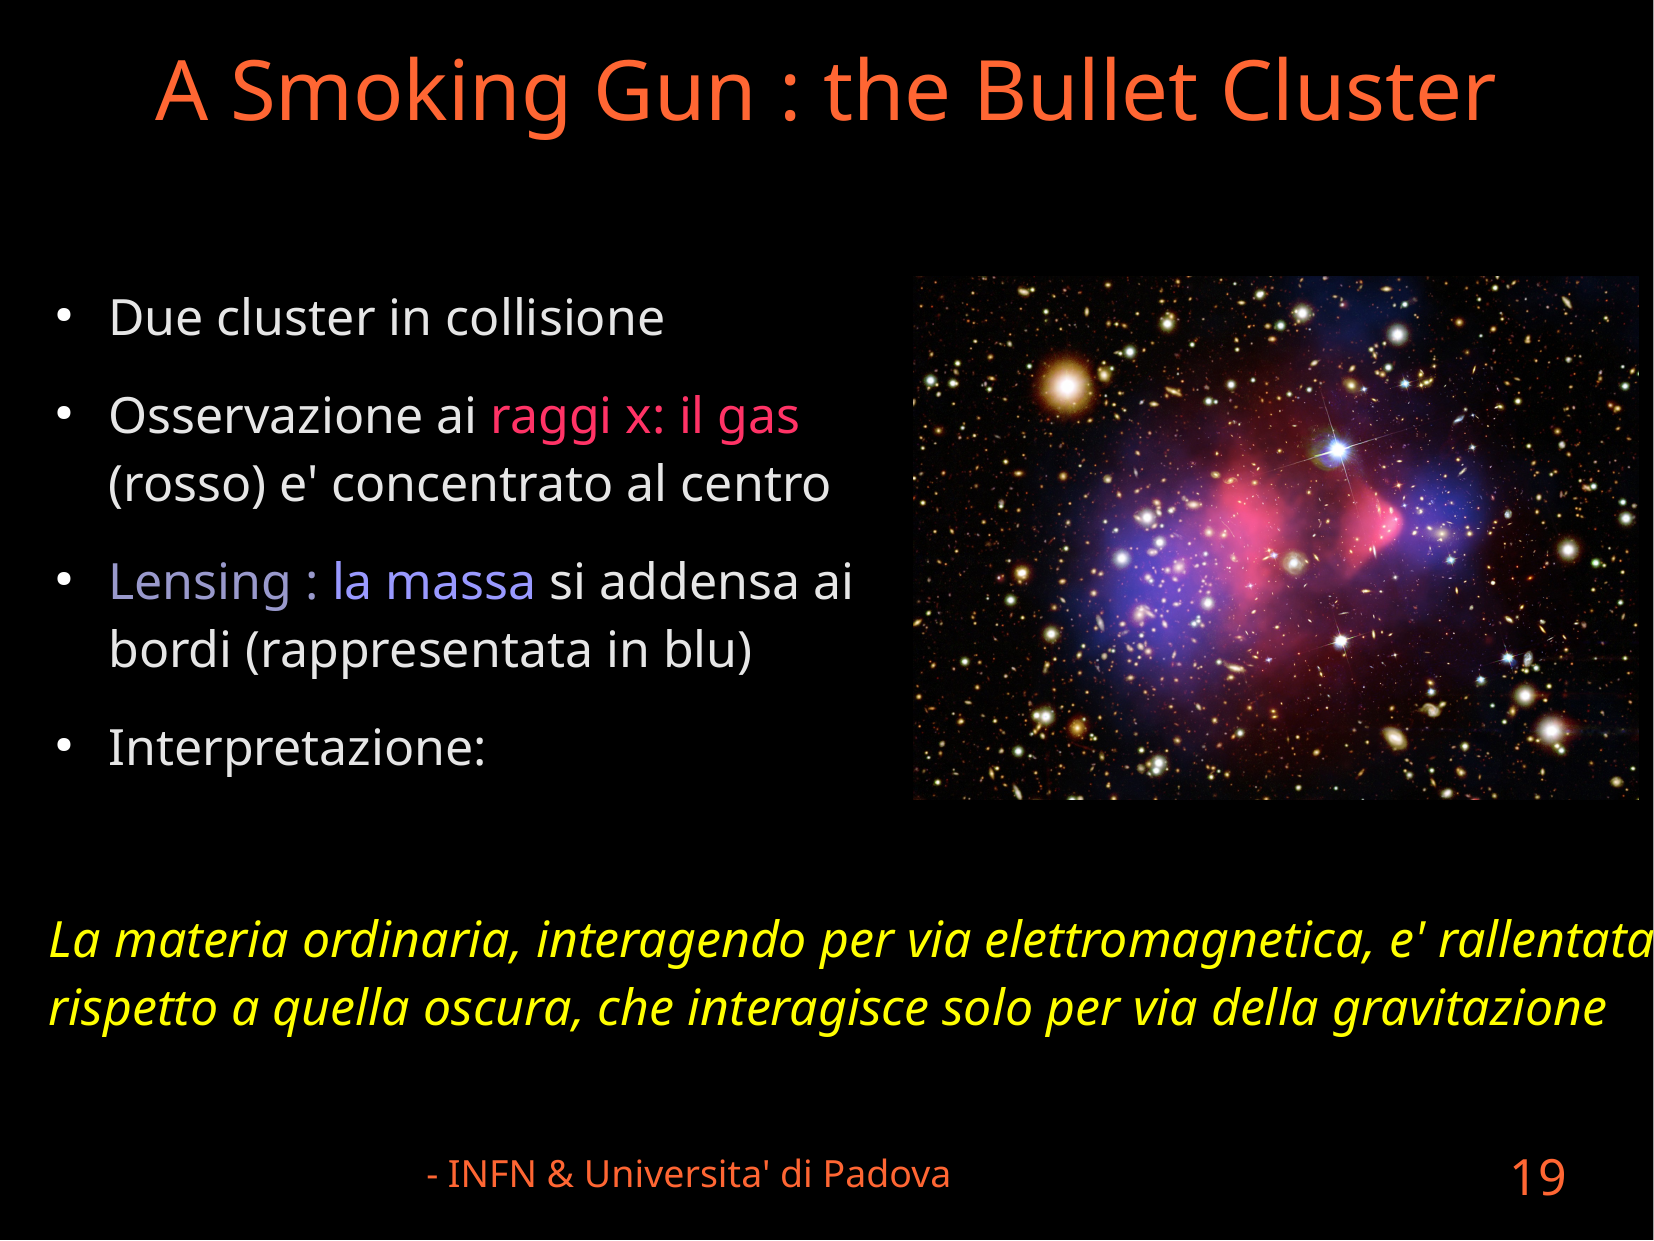

# A Smoking Gun : the Bullet Cluster
Due cluster in collisione
Osservazione ai raggi x: il gas (rosso) e' concentrato al centro
Lensing : la massa si addensa ai bordi (rappresentata in blu)
Interpretazione:
La materia ordinaria, interagendo per via elettromagnetica, e' rallentata
rispetto a quella oscura, che interagisce solo per via della gravitazione